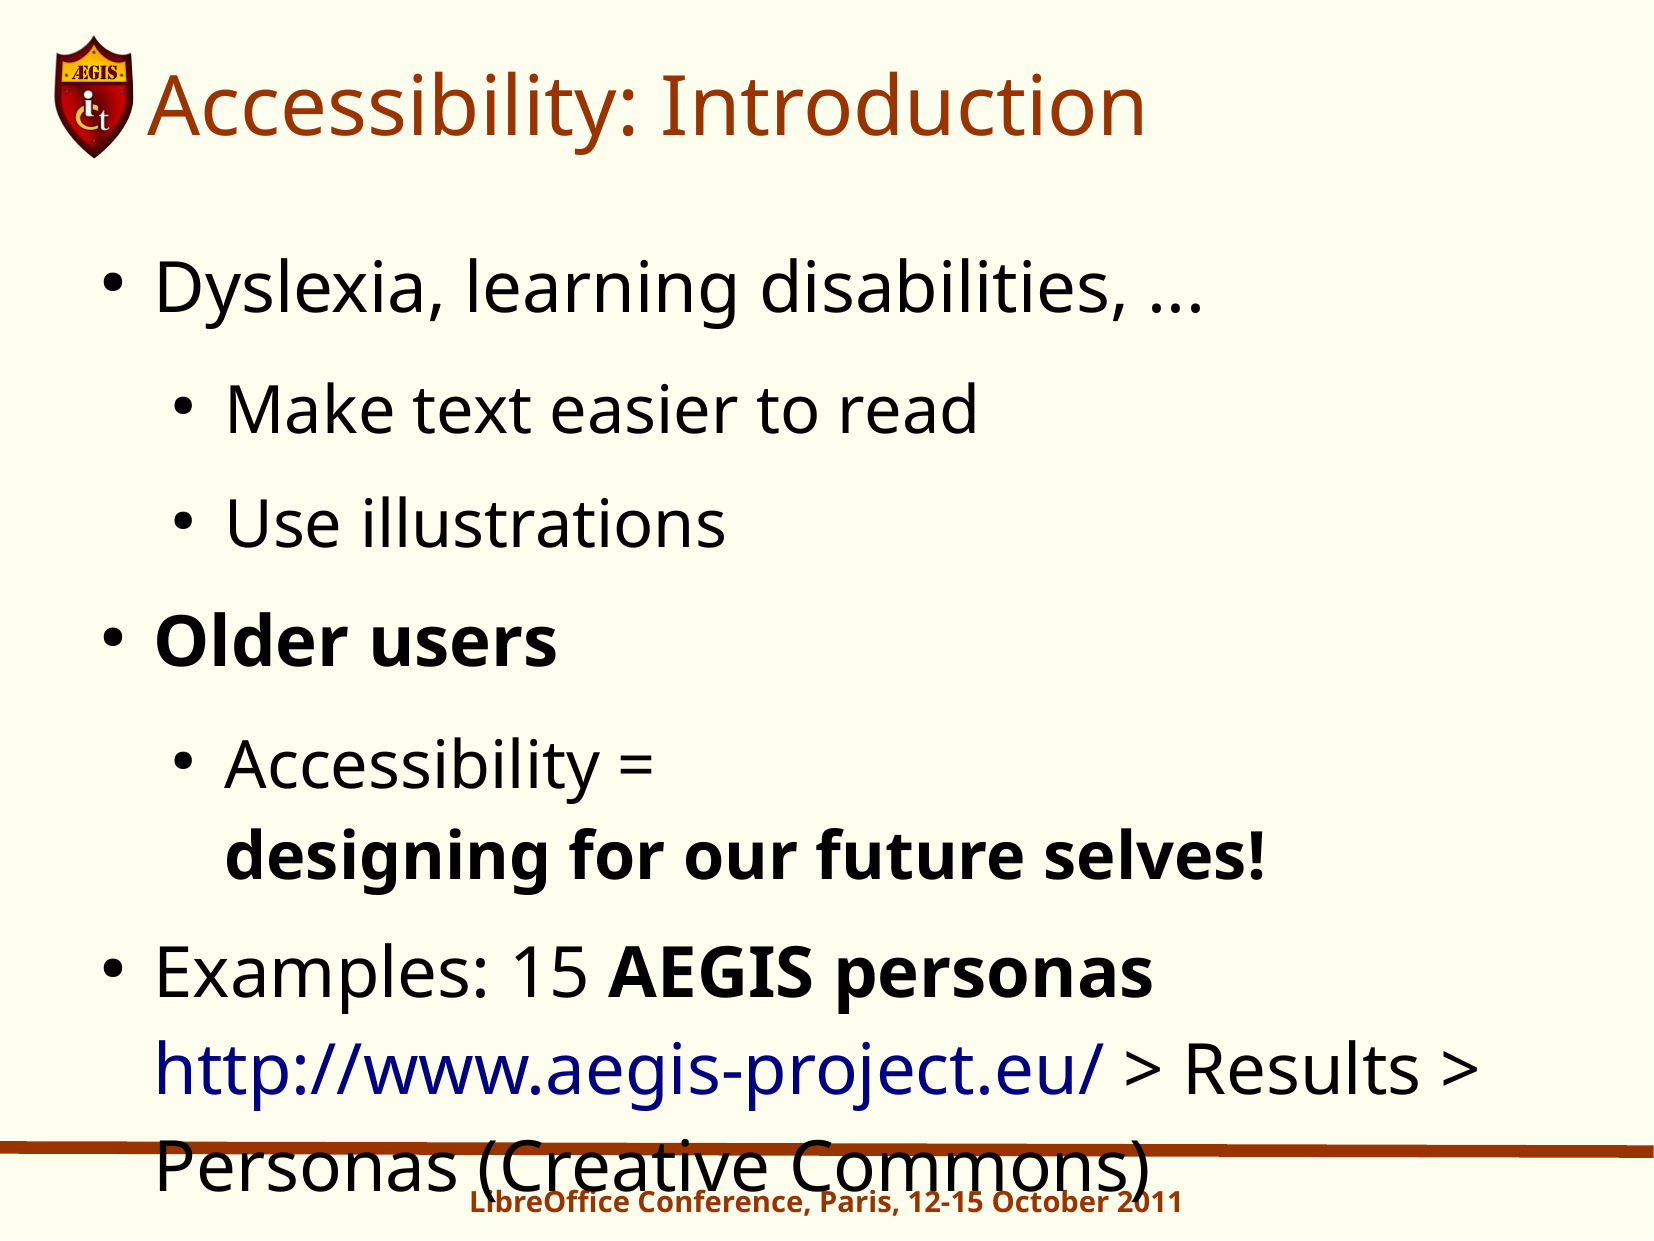

# Accessibility: Introduction
Dyslexia, learning disabilities, ...
Make text easier to read
Use illustrations
Older users
Accessibility =
designing for our future selves!
Examples: 15 AEGIS personas
http://www.aegis-project.eu/ > Results > Personas (Creative Commons)